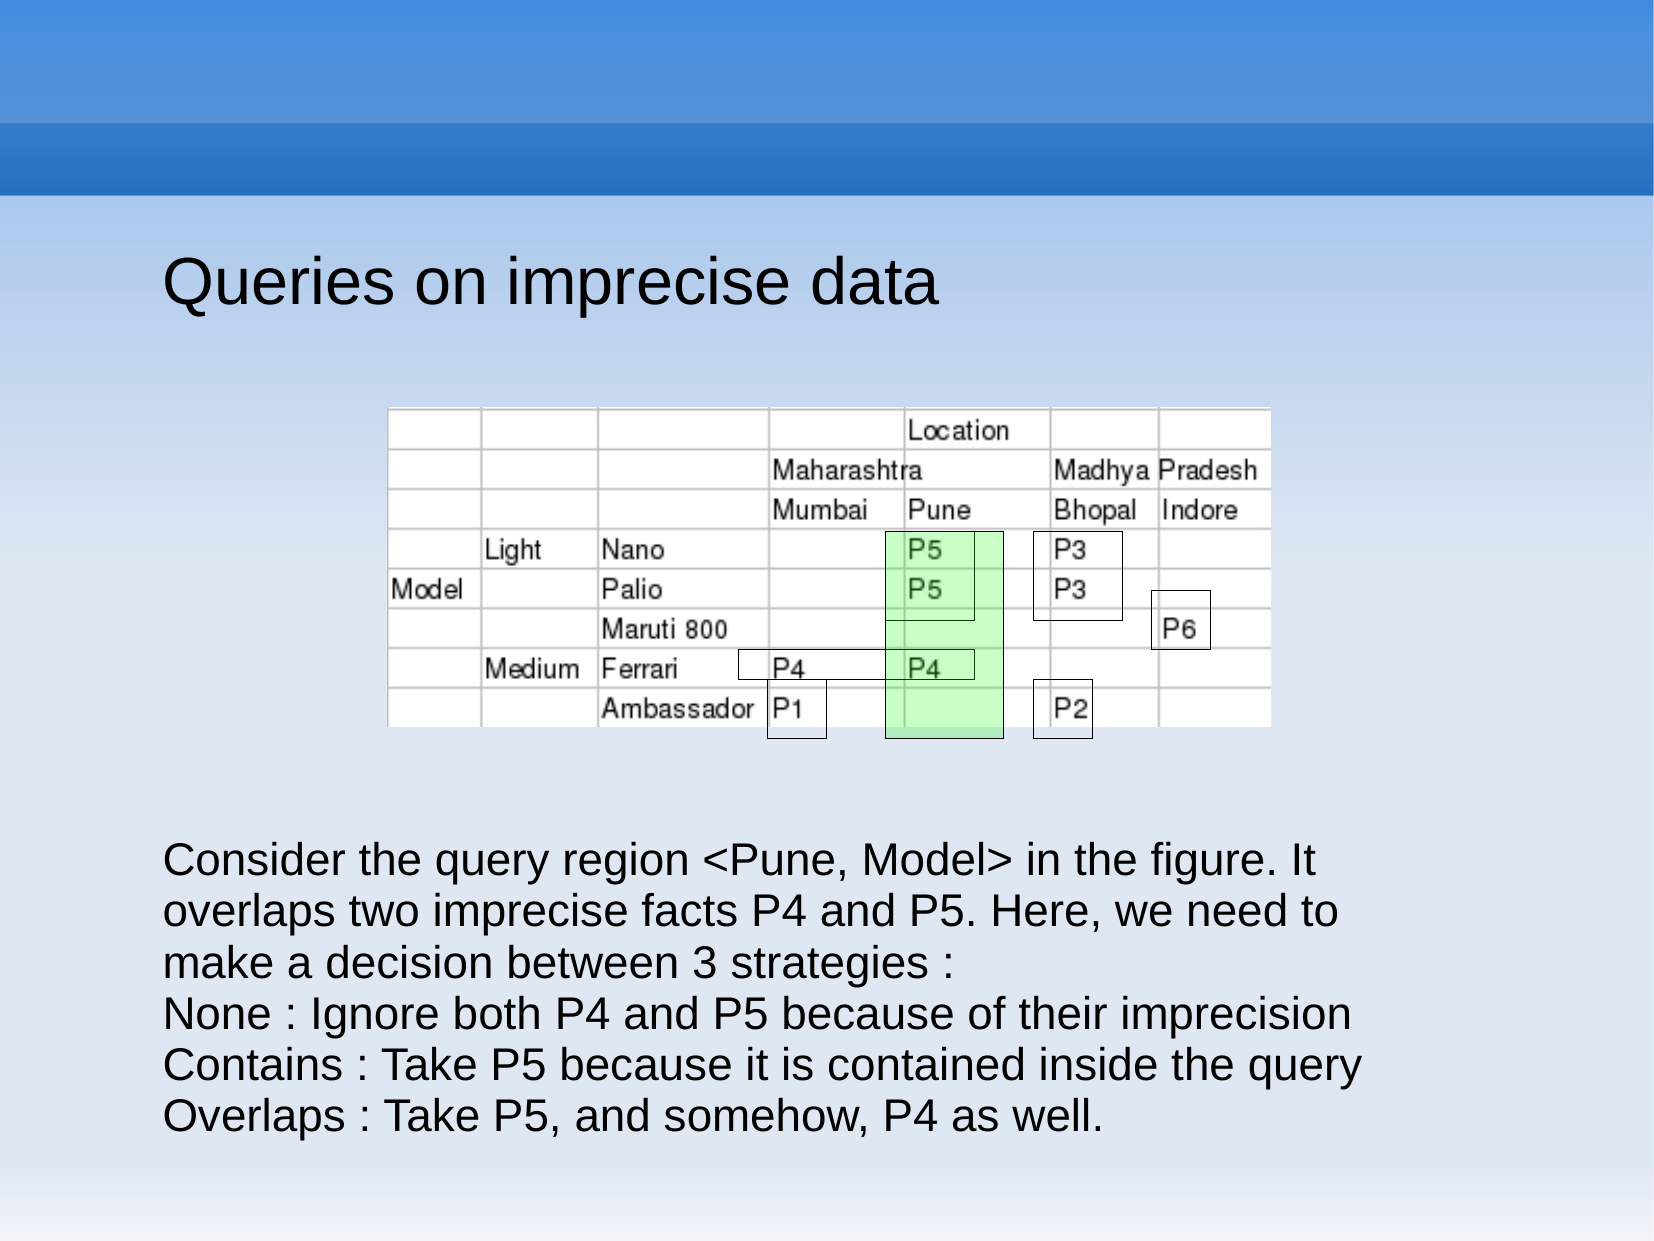

Queries on imprecise data
Consider the query region <Pune, Model> in the figure. It overlaps two imprecise facts P4 and P5. Here, we need to make a decision between 3 strategies :
None : Ignore both P4 and P5 because of their imprecision
Contains : Take P5 because it is contained inside the query
Overlaps : Take P5, and somehow, P4 as well.